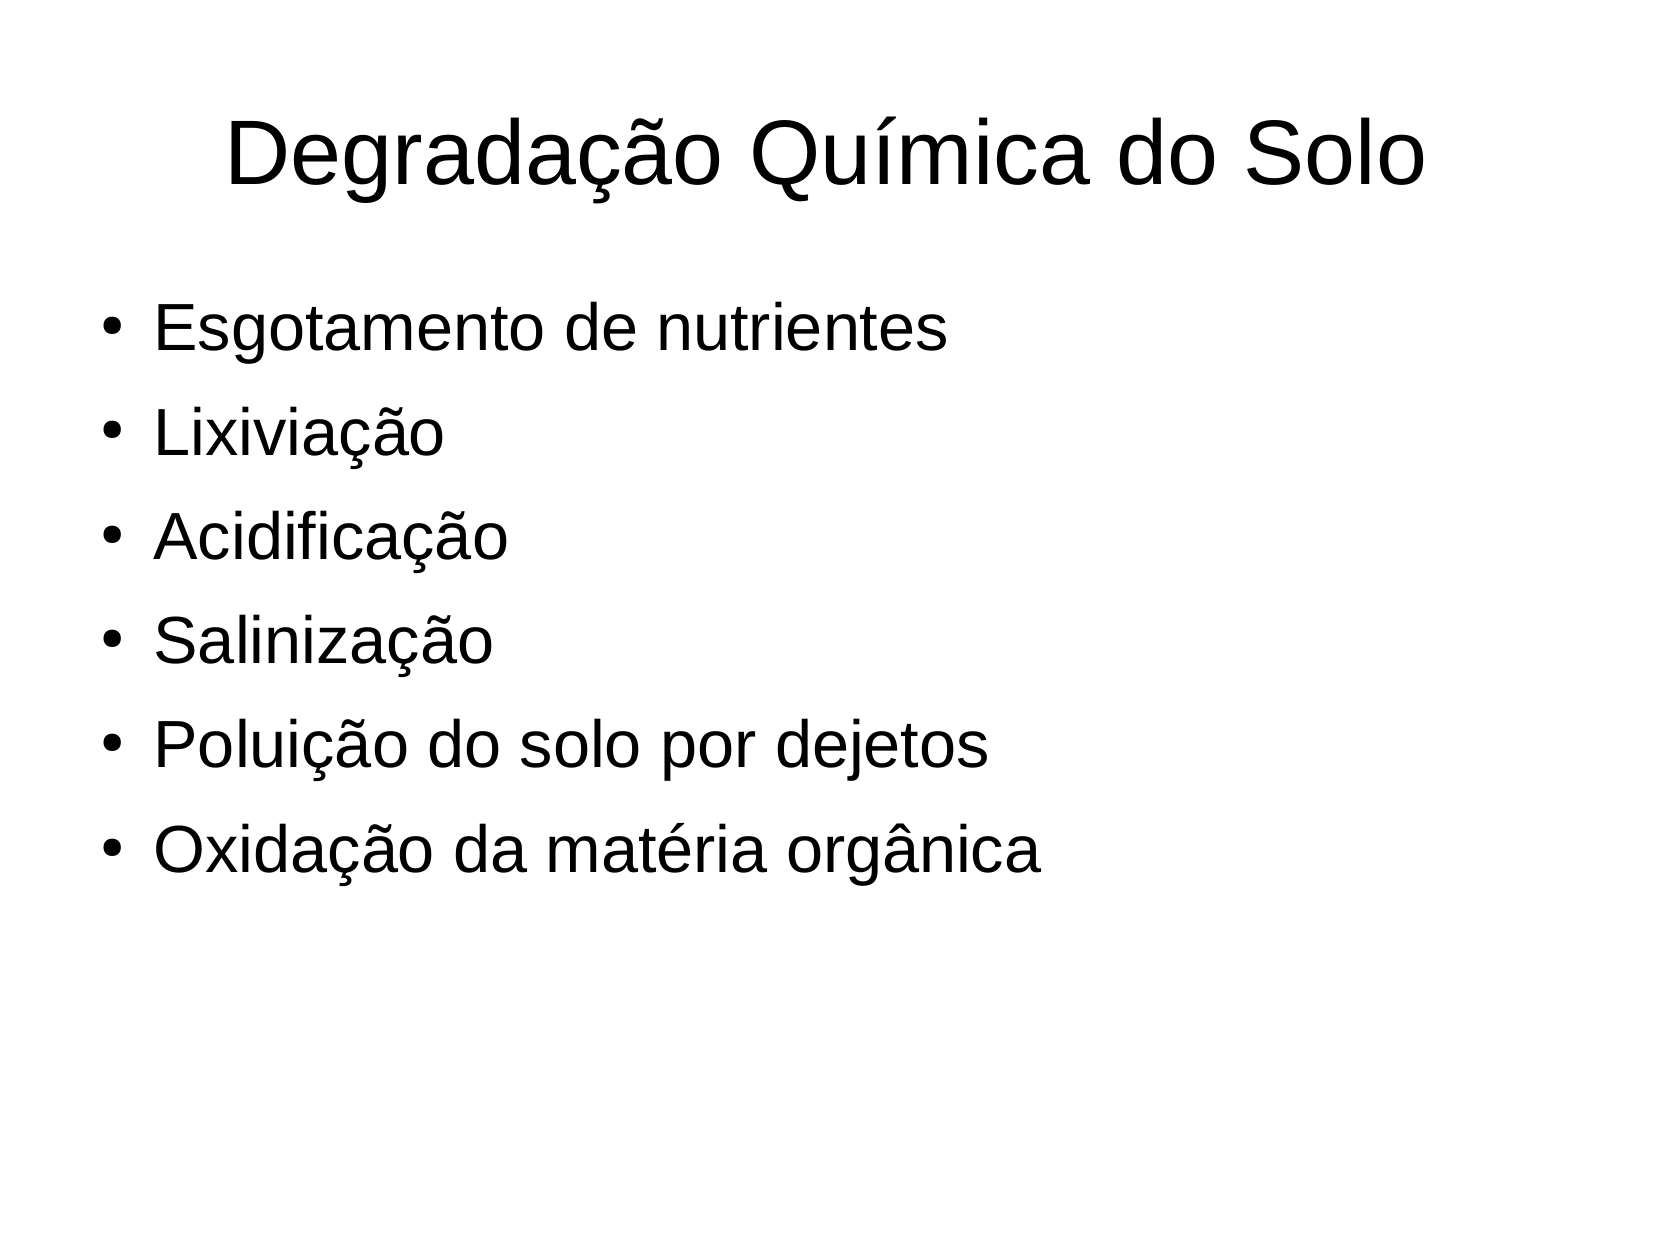

# Degradação Química do Solo
Esgotamento de nutrientes
Lixiviação
Acidificação
Salinização
Poluição do solo por dejetos
Oxidação da matéria orgânica